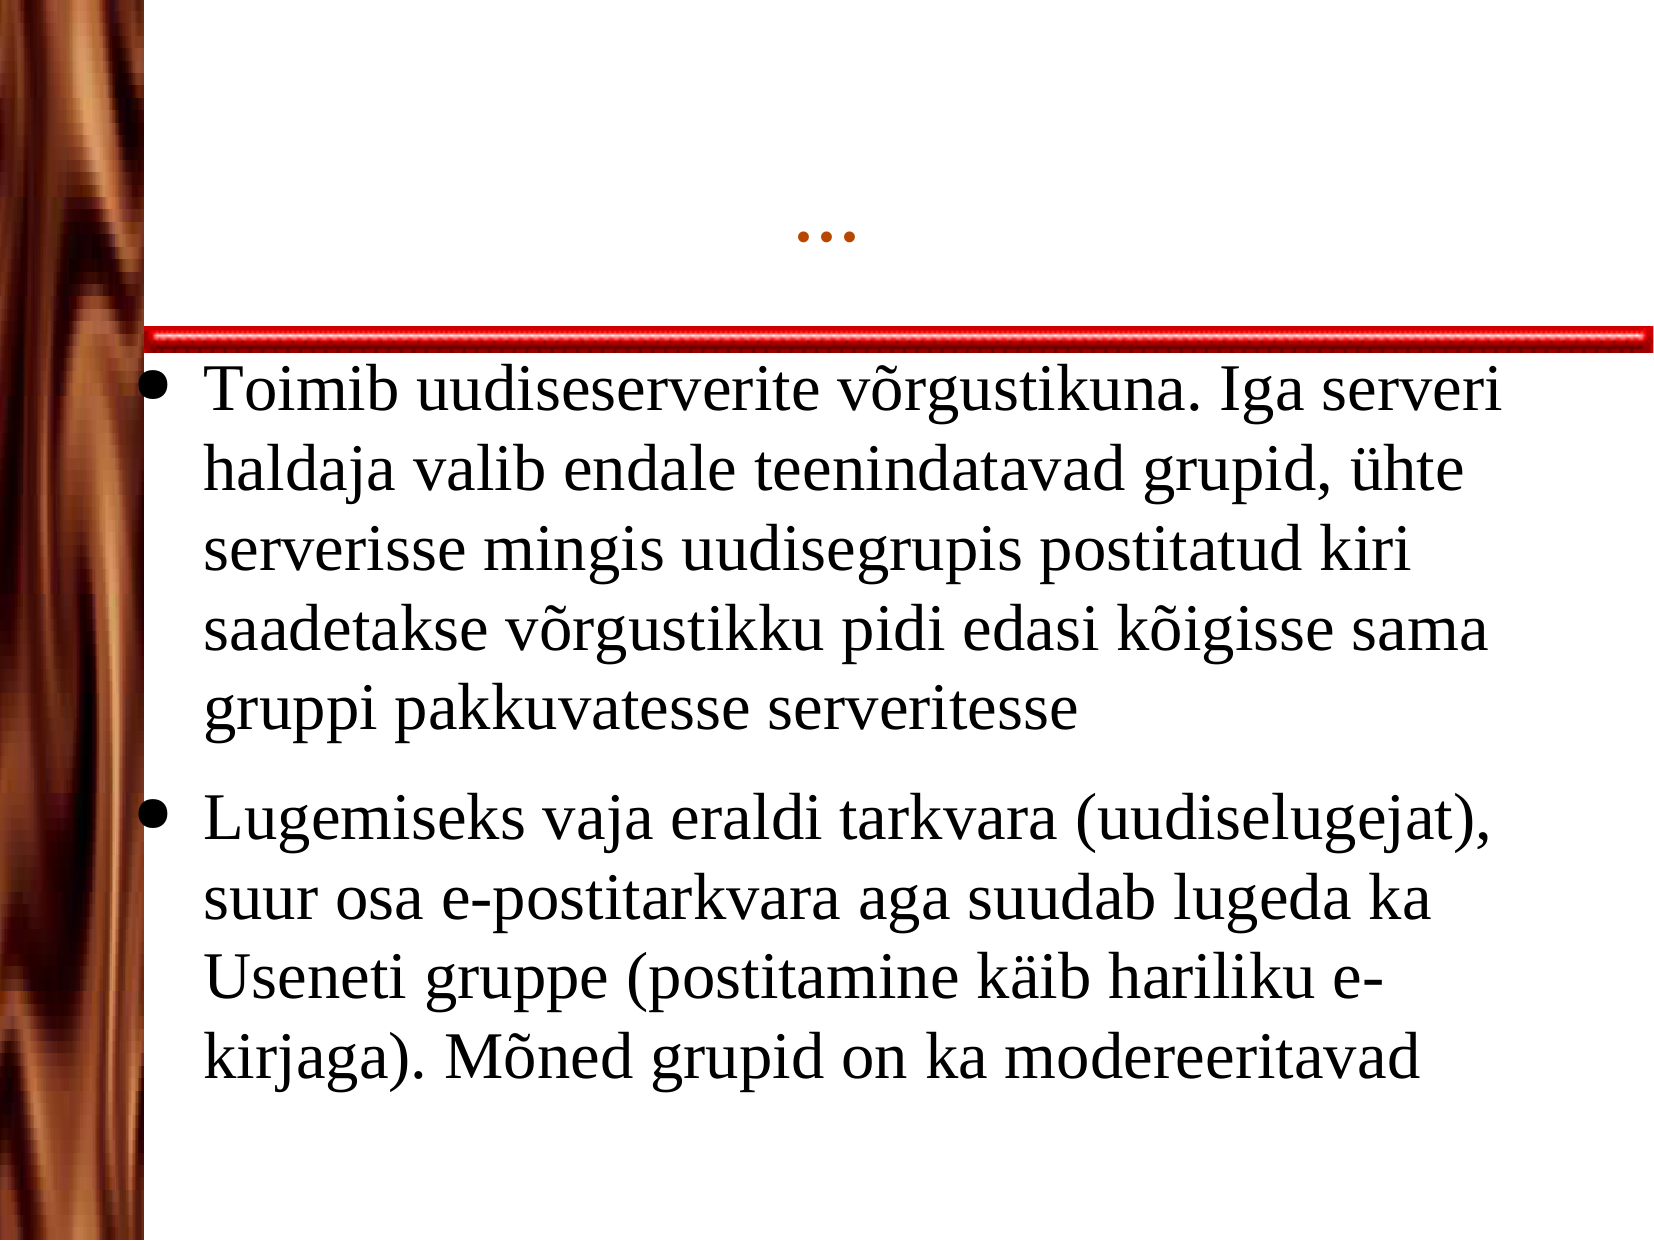

# ...
Toimib uudiseserverite võrgustikuna. Iga serveri haldaja valib endale teenindatavad grupid, ühte serverisse mingis uudisegrupis postitatud kiri saadetakse võrgustikku pidi edasi kõigisse sama gruppi pakkuvatesse serveritesse
Lugemiseks vaja eraldi tarkvara (uudiselugejat), suur osa e-postitarkvara aga suudab lugeda ka Useneti gruppe (postitamine käib hariliku e-kirjaga). Mõned grupid on ka modereeritavad